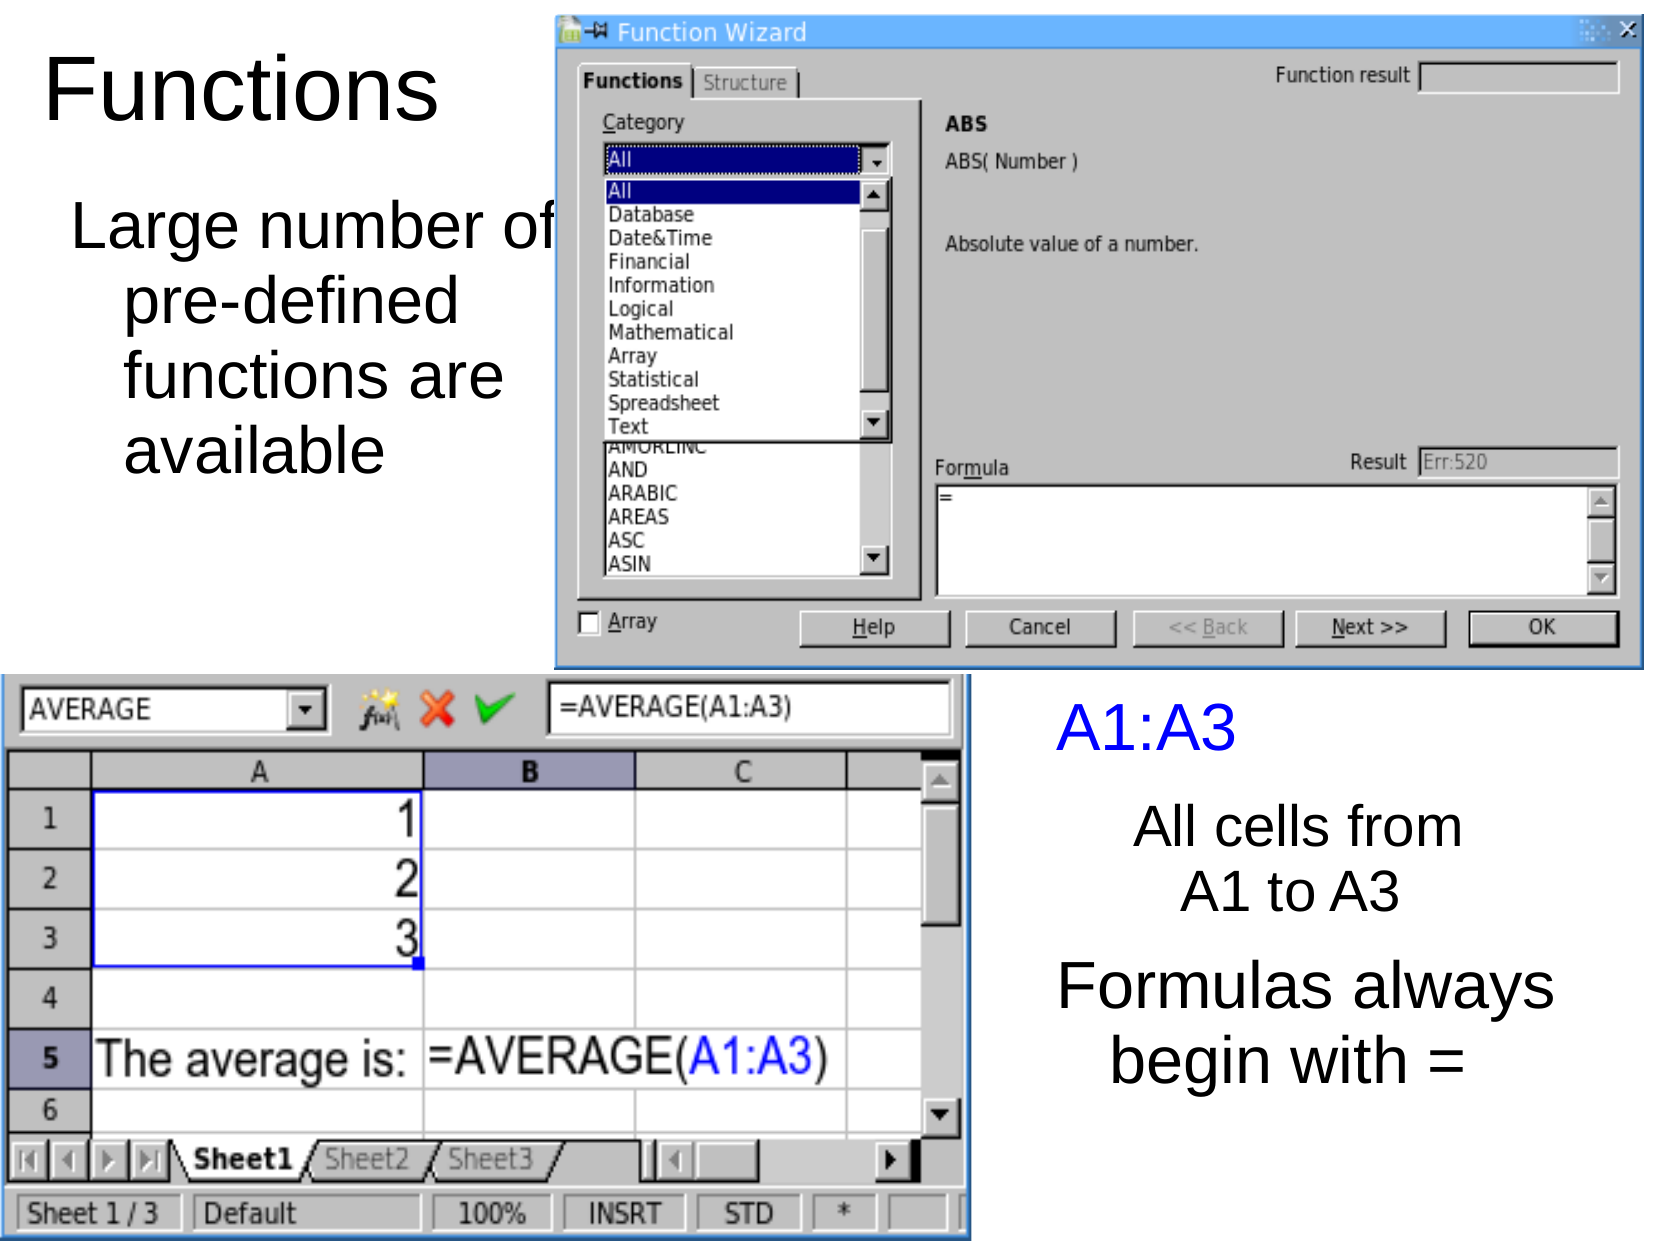

# Functions
Large number of pre-defined functions are available
A1:A3
All cells from
A1 to A3
Formulas always begin with =